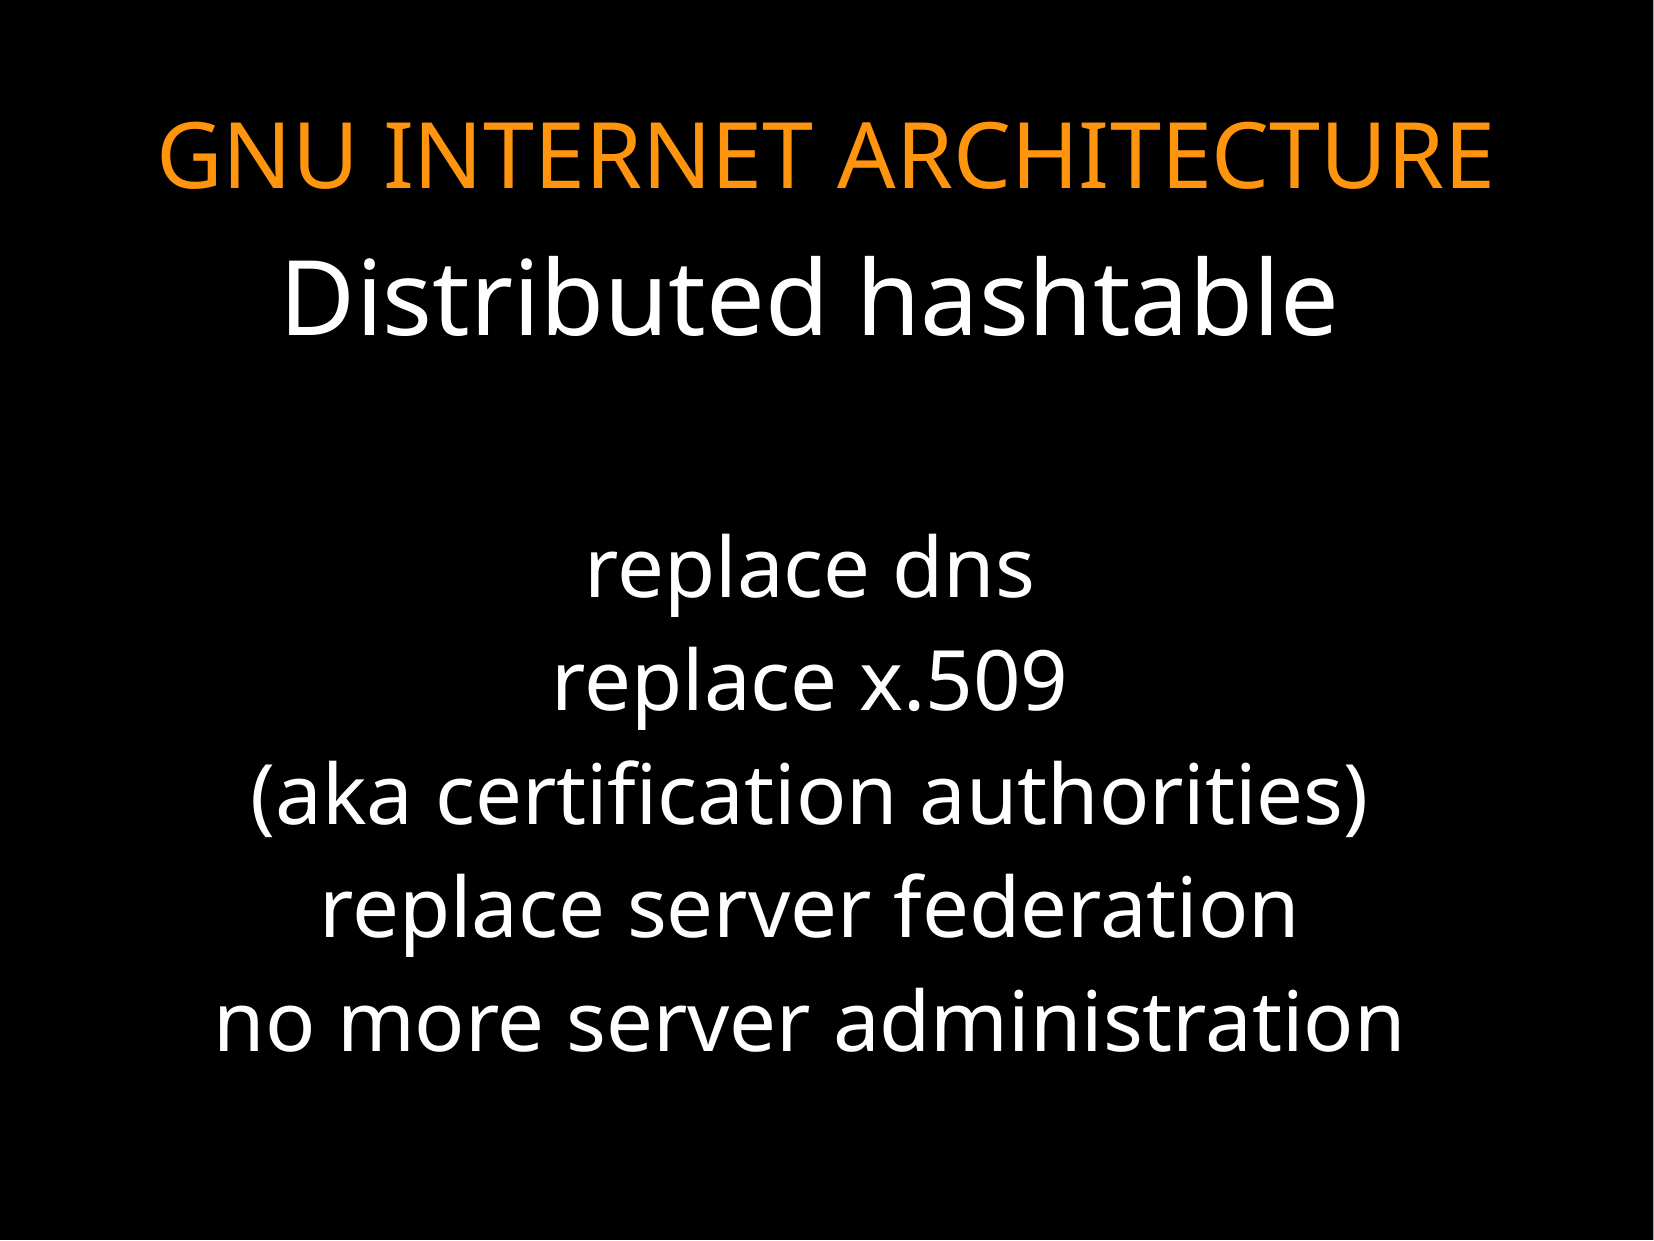

# GNU INTERNET ARCHITECTURE
Distributed hashtable
replace dns
replace x.509
(aka certification authorities)
replace server federation
no more server administration